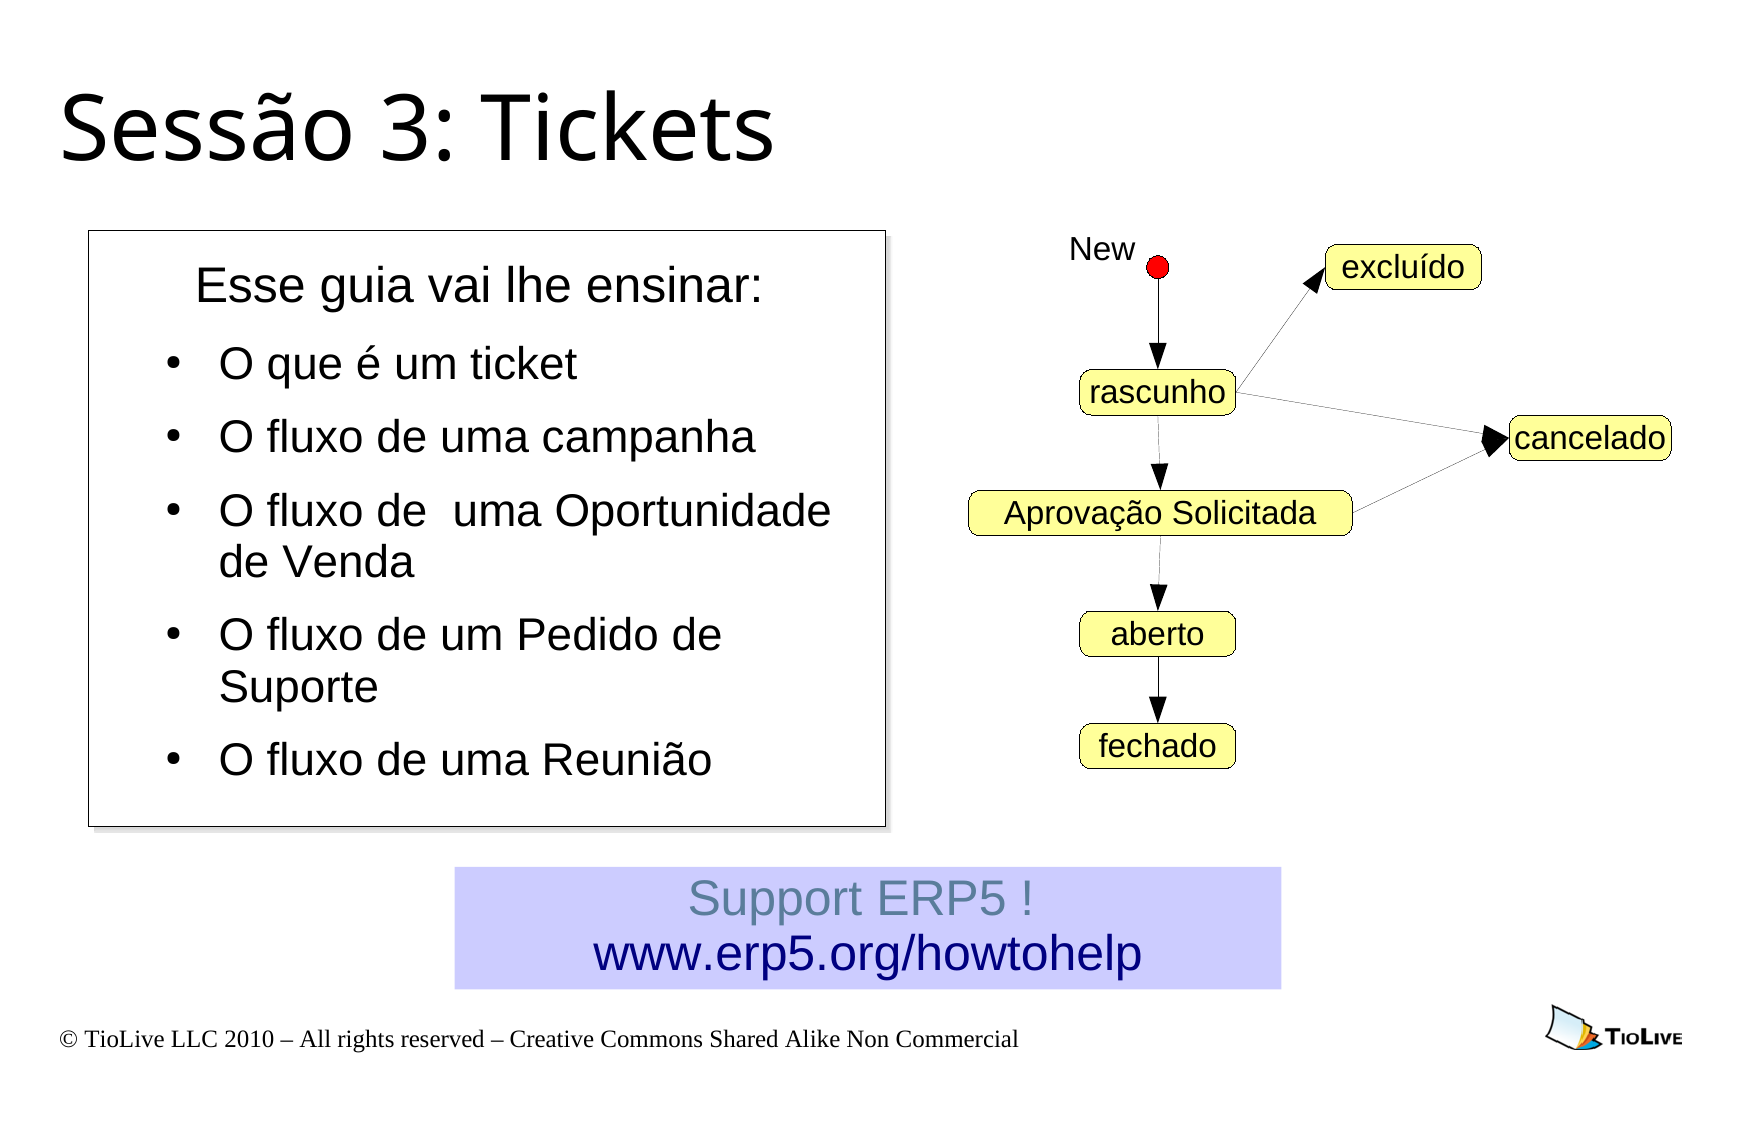

# Sessão 3: Tickets
New
excluído
Esse guia vai lhe ensinar:
O que é um ticket
O fluxo de uma campanha
O fluxo de uma Oportunidade de Venda
O fluxo de um Pedido de Suporte
O fluxo de uma Reunião
rascunho
cancelado
Aprovação Solicitada
aberto
fechado
Support ERP5 !
www.erp5.org/howtohelp